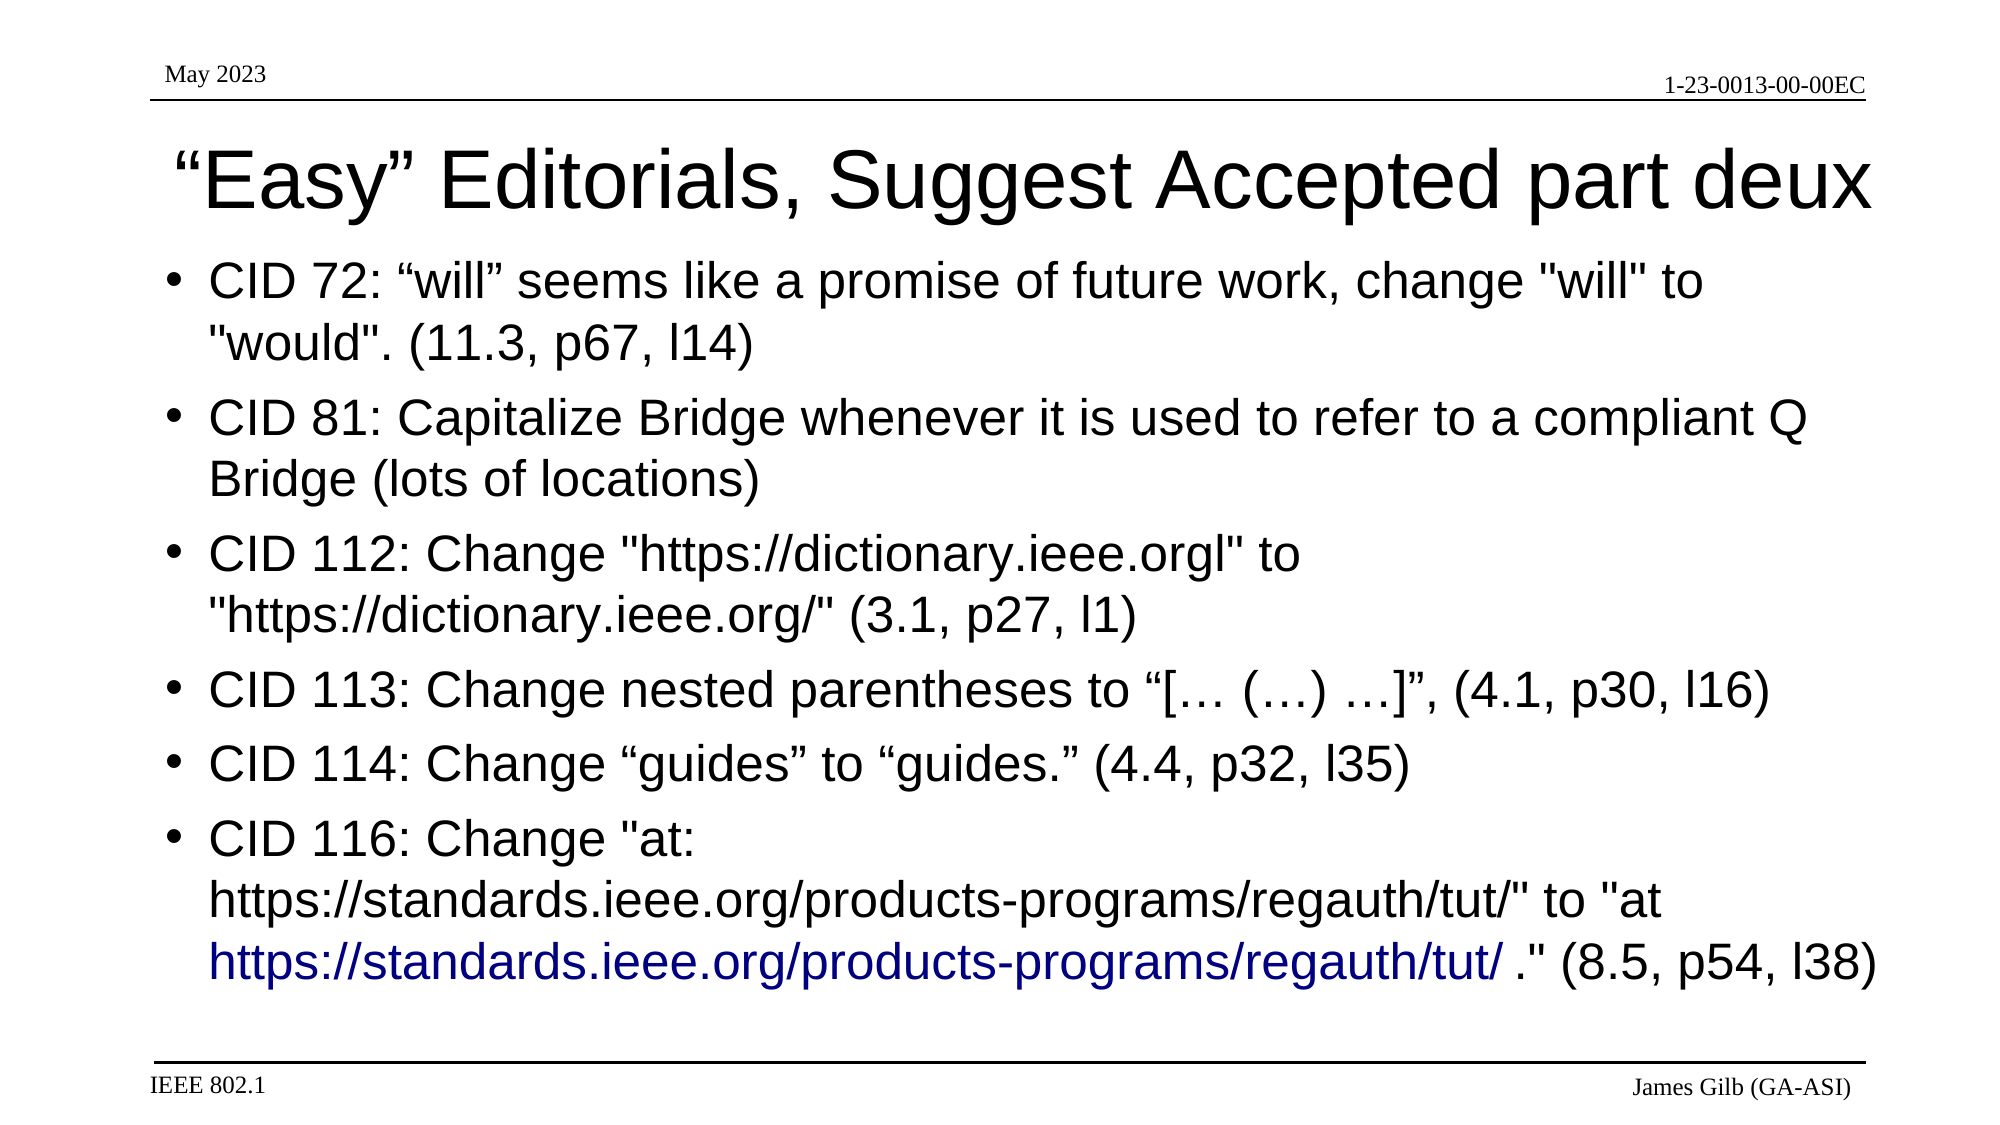

# “Easy” Editorials, Suggest Accepted part deux
CID 72: “will” seems like a promise of future work, change "will" to "would". (11.3, p67, l14)
CID 81: Capitalize Bridge whenever it is used to refer to a compliant Q Bridge (lots of locations)
CID 112: Change "https://dictionary.ieee.orgl" to "https://dictionary.ieee.org/" (3.1, p27, l1)
CID 113: Change nested parentheses to “[… (…) …]”, (4.1, p30, l16)
CID 114: Change “guides” to “guides.” (4.4, p32, l35)
CID 116: Change "at: https://standards.ieee.org/products-programs/regauth/tut/" to "at https://standards.ieee.org/products-programs/regauth/tut/." (8.5, p54, l38)